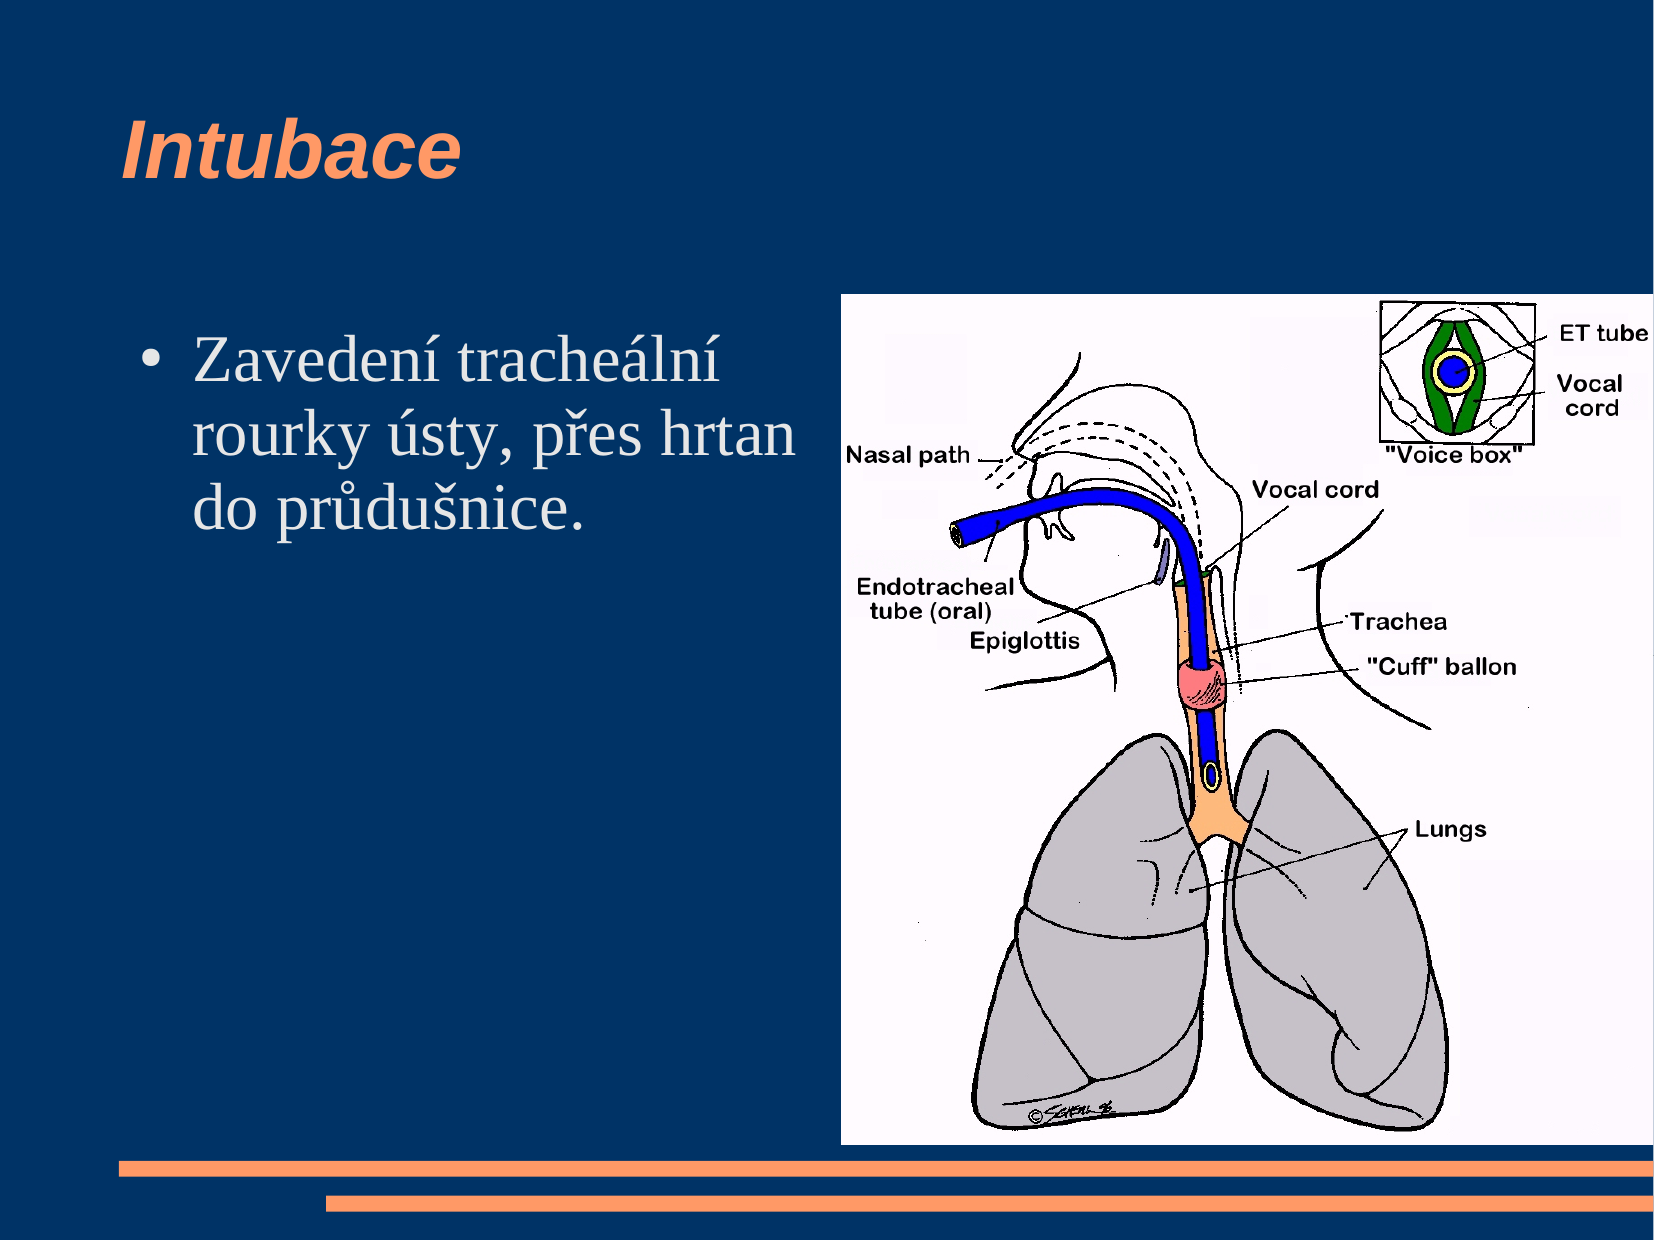

# Intubace
Zavedení tracheální rourky ústy, přes hrtan do průdušnice.